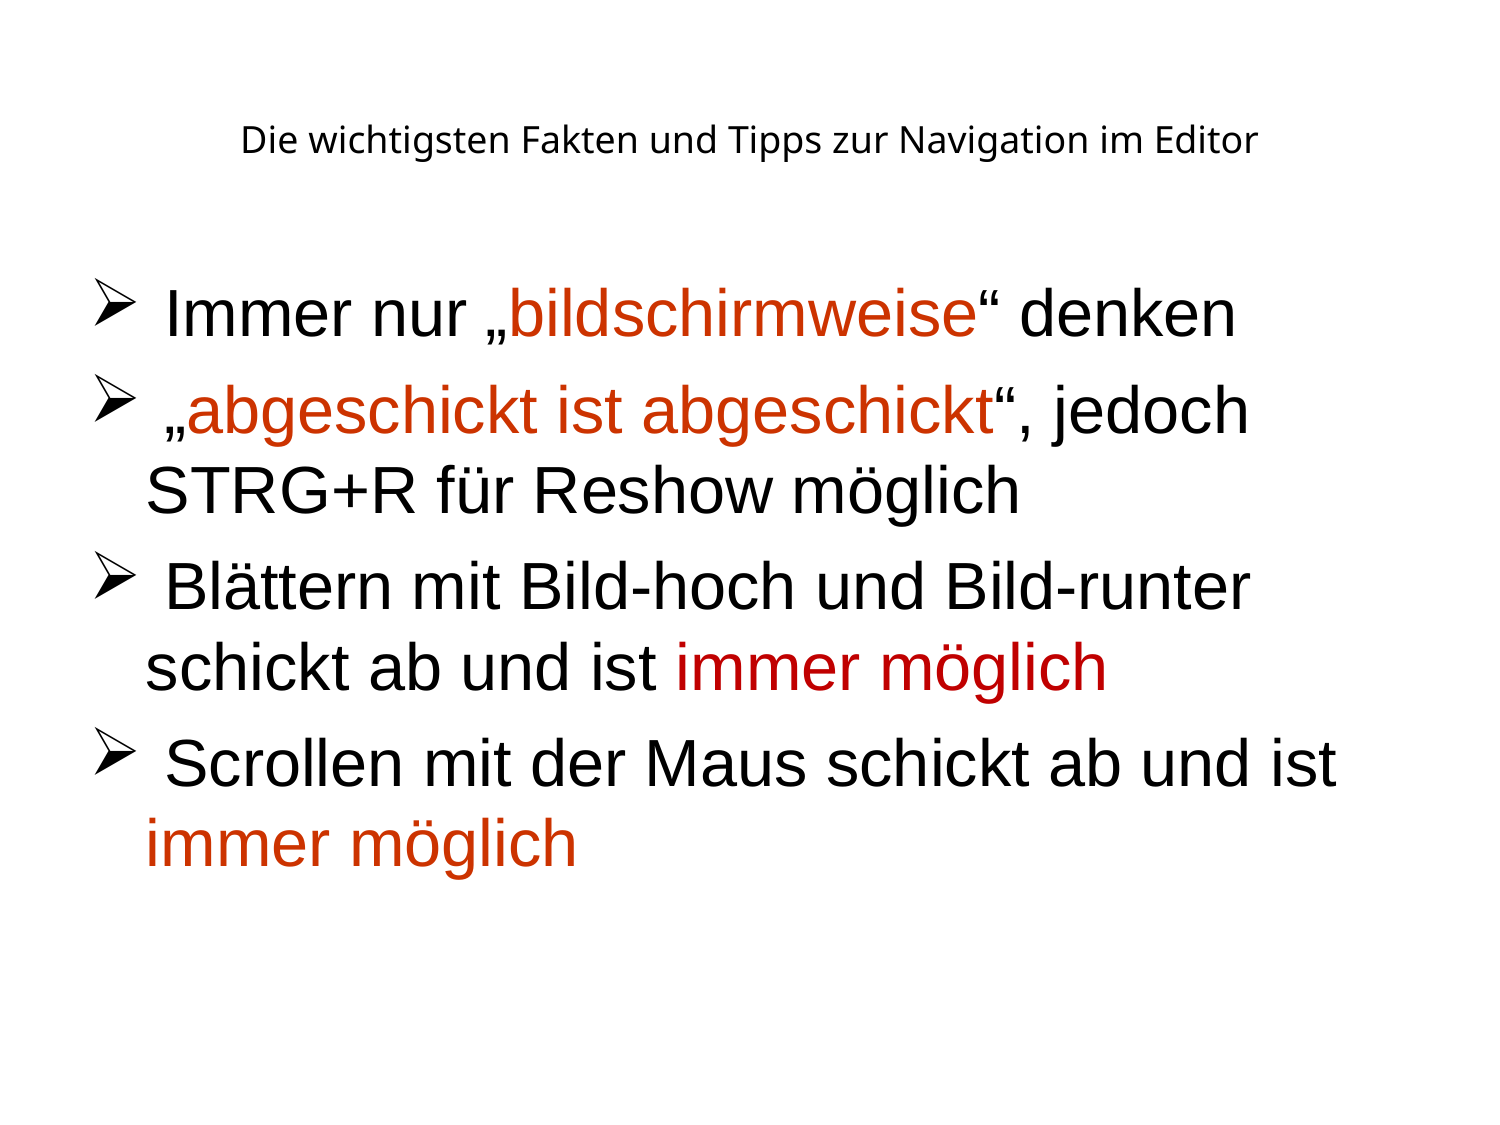

# Die wichtigsten Fakten und Tipps zur Navigation im Editor
 Immer nur „bildschirmweise“ denken
 „abgeschickt ist abgeschickt“, jedoch STRG+R für Reshow möglich
 Blättern mit Bild-hoch und Bild-runter schickt ab und ist immer möglich
 Scrollen mit der Maus schickt ab und ist immer möglich